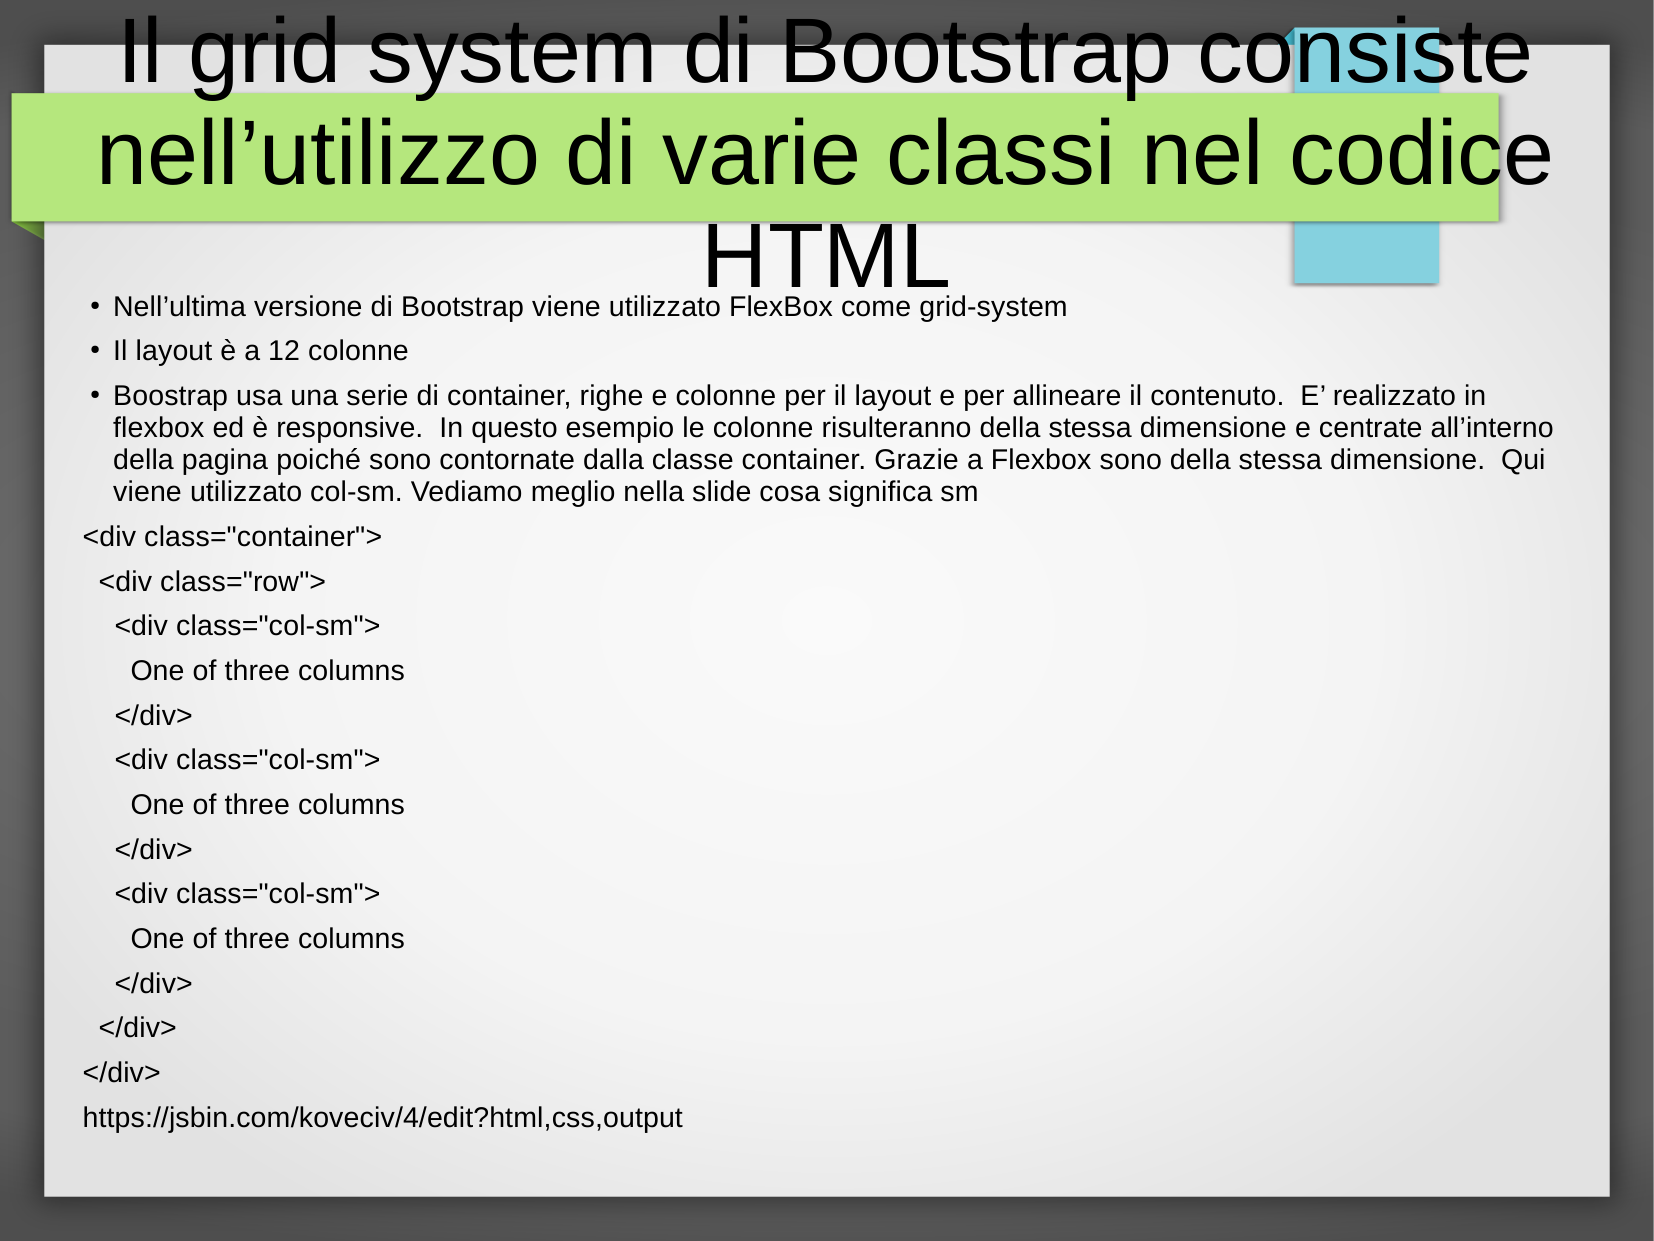

# Il grid system di Bootstrap consiste nell’utilizzo di varie classi nel codice HTML
Nell’ultima versione di Bootstrap viene utilizzato FlexBox come grid-system
Il layout è a 12 colonne
Boostrap usa una serie di container, righe e colonne per il layout e per allineare il contenuto. E’ realizzato in flexbox ed è responsive. In questo esempio le colonne risulteranno della stessa dimensione e centrate all’interno della pagina poiché sono contornate dalla classe container. Grazie a Flexbox sono della stessa dimensione. Qui viene utilizzato col-sm. Vediamo meglio nella slide cosa significa sm
<div class="container">
 <div class="row">
 <div class="col-sm">
 One of three columns
 </div>
 <div class="col-sm">
 One of three columns
 </div>
 <div class="col-sm">
 One of three columns
 </div>
 </div>
</div>
https://jsbin.com/koveciv/4/edit?html,css,output